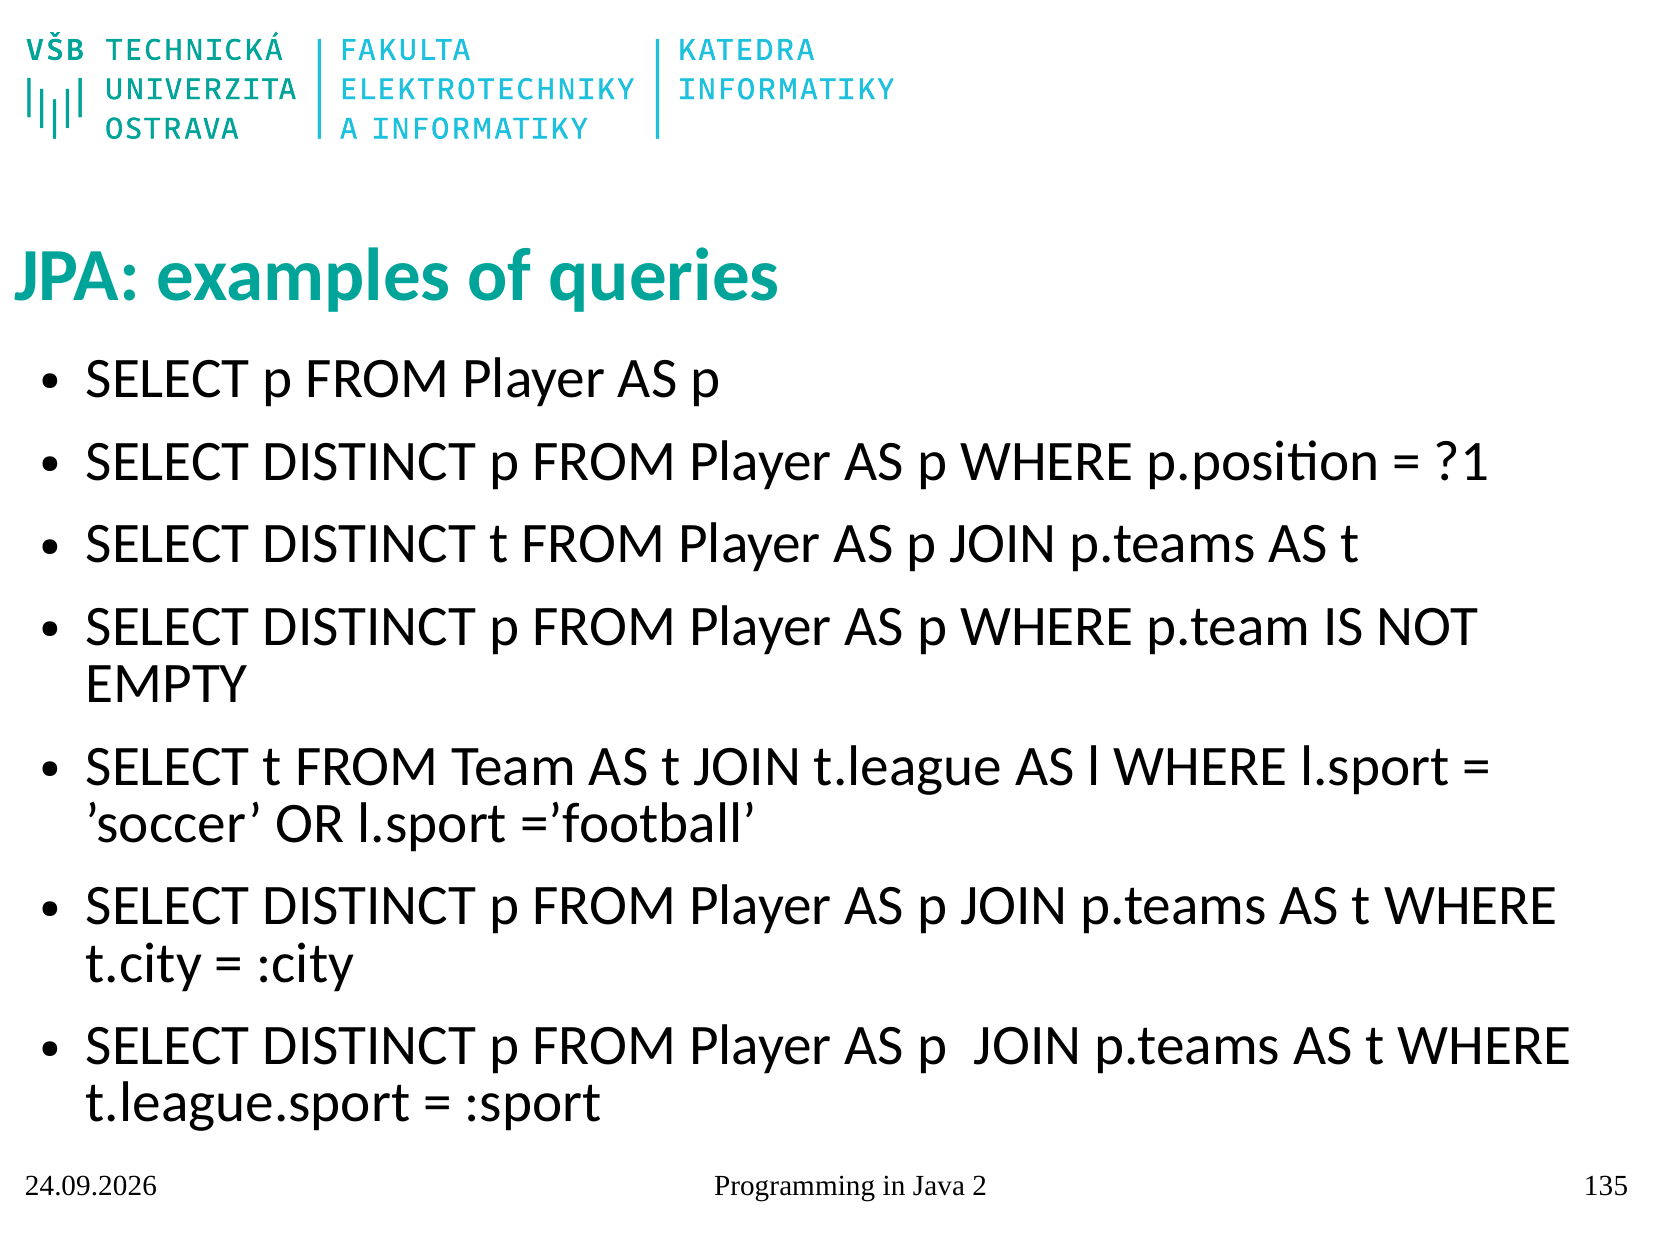

# JPA: examples of queries
SELECT p FROM Player AS p
SELECT DISTINCT p FROM Player AS p WHERE p.position = ?1
SELECT DISTINCT t FROM Player AS p JOIN p.teams AS t
SELECT DISTINCT p FROM Player AS p WHERE p.team IS NOT EMPTY
SELECT t FROM Team AS t JOIN t.league AS l WHERE l.sport = ’soccer’ OR l.sport =’football’
SELECT DISTINCT p FROM Player AS p JOIN p.teams AS t WHERE t.city = :city
SELECT DISTINCT p FROM Player AS p  JOIN p.teams AS t WHERE t.league.sport = :sport
Programming in Java 2
135